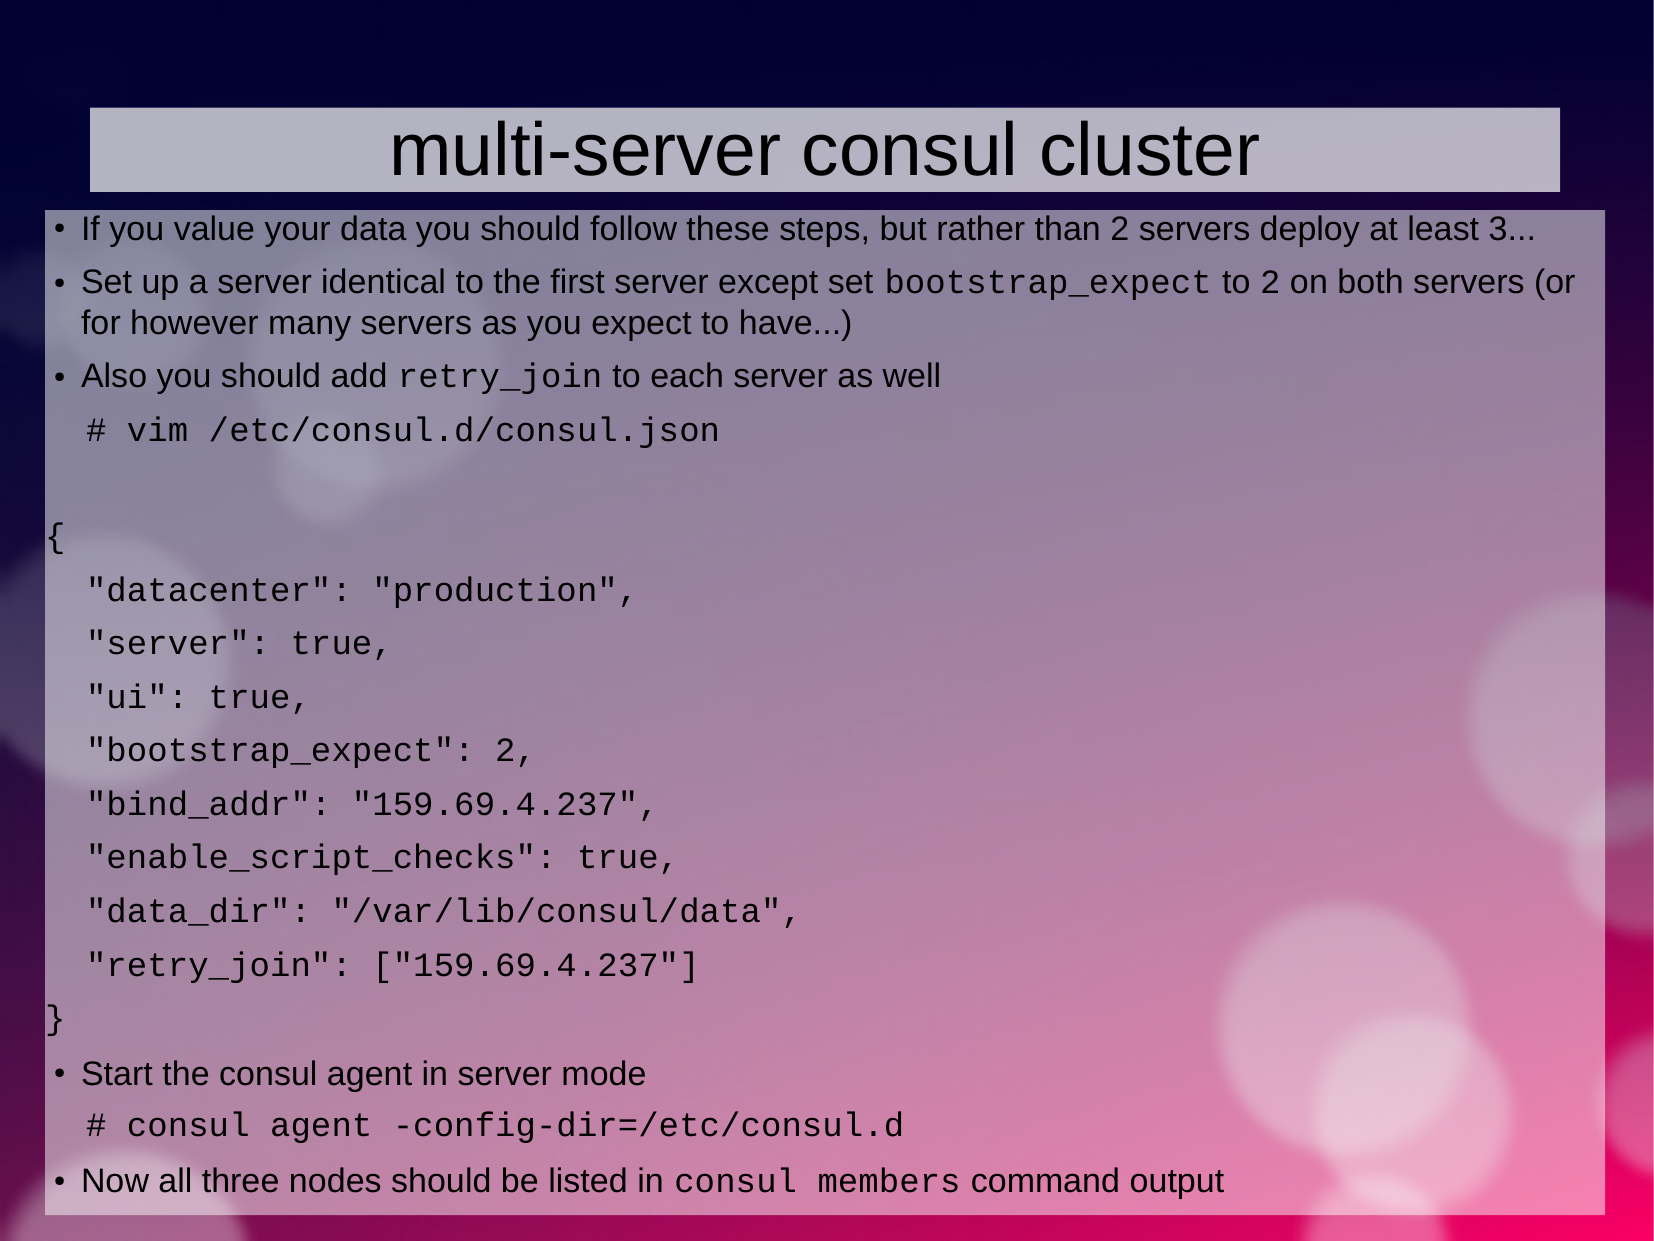

multi-server consul cluster
# If you value your data you should follow these steps, but rather than 2 servers deploy at least 3...
Set up a server identical to the first server except set bootstrap_expect to 2 on both servers (or for however many servers as you expect to have...)
Also you should add retry_join to each server as well
 # vim /etc/consul.d/consul.json
{
 "datacenter": "production",
 "server": true,
 "ui": true,
 "bootstrap_expect": 2,
 "bind_addr": "159.69.4.237",
 "enable_script_checks": true,
 "data_dir": "/var/lib/consul/data",
 "retry_join": ["159.69.4.237"]
}
Start the consul agent in server mode
 # consul agent -config-dir=/etc/consul.d
Now all three nodes should be listed in consul members command output